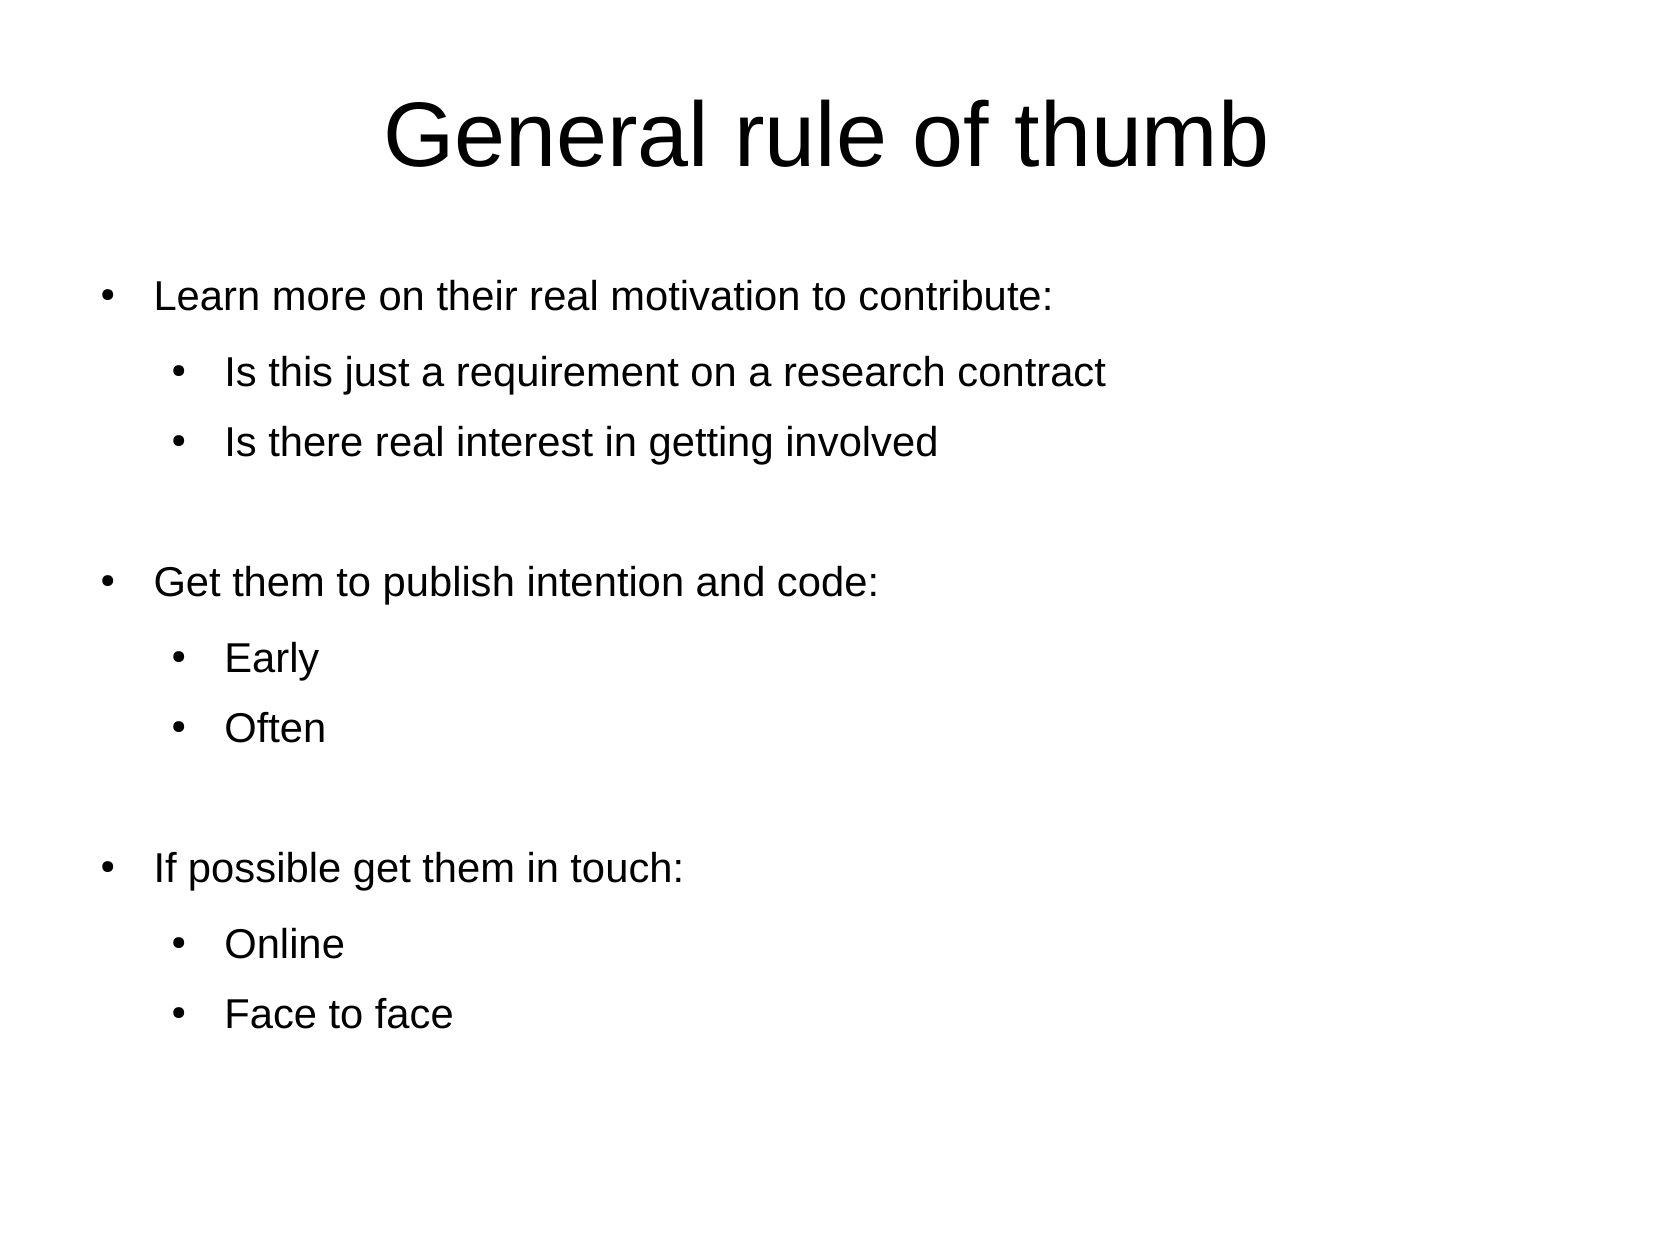

# General rule of thumb
Learn more on their real motivation to contribute:
Is this just a requirement on a research contract
Is there real interest in getting involved
Get them to publish intention and code:
Early
Often
If possible get them in touch:
Online
Face to face